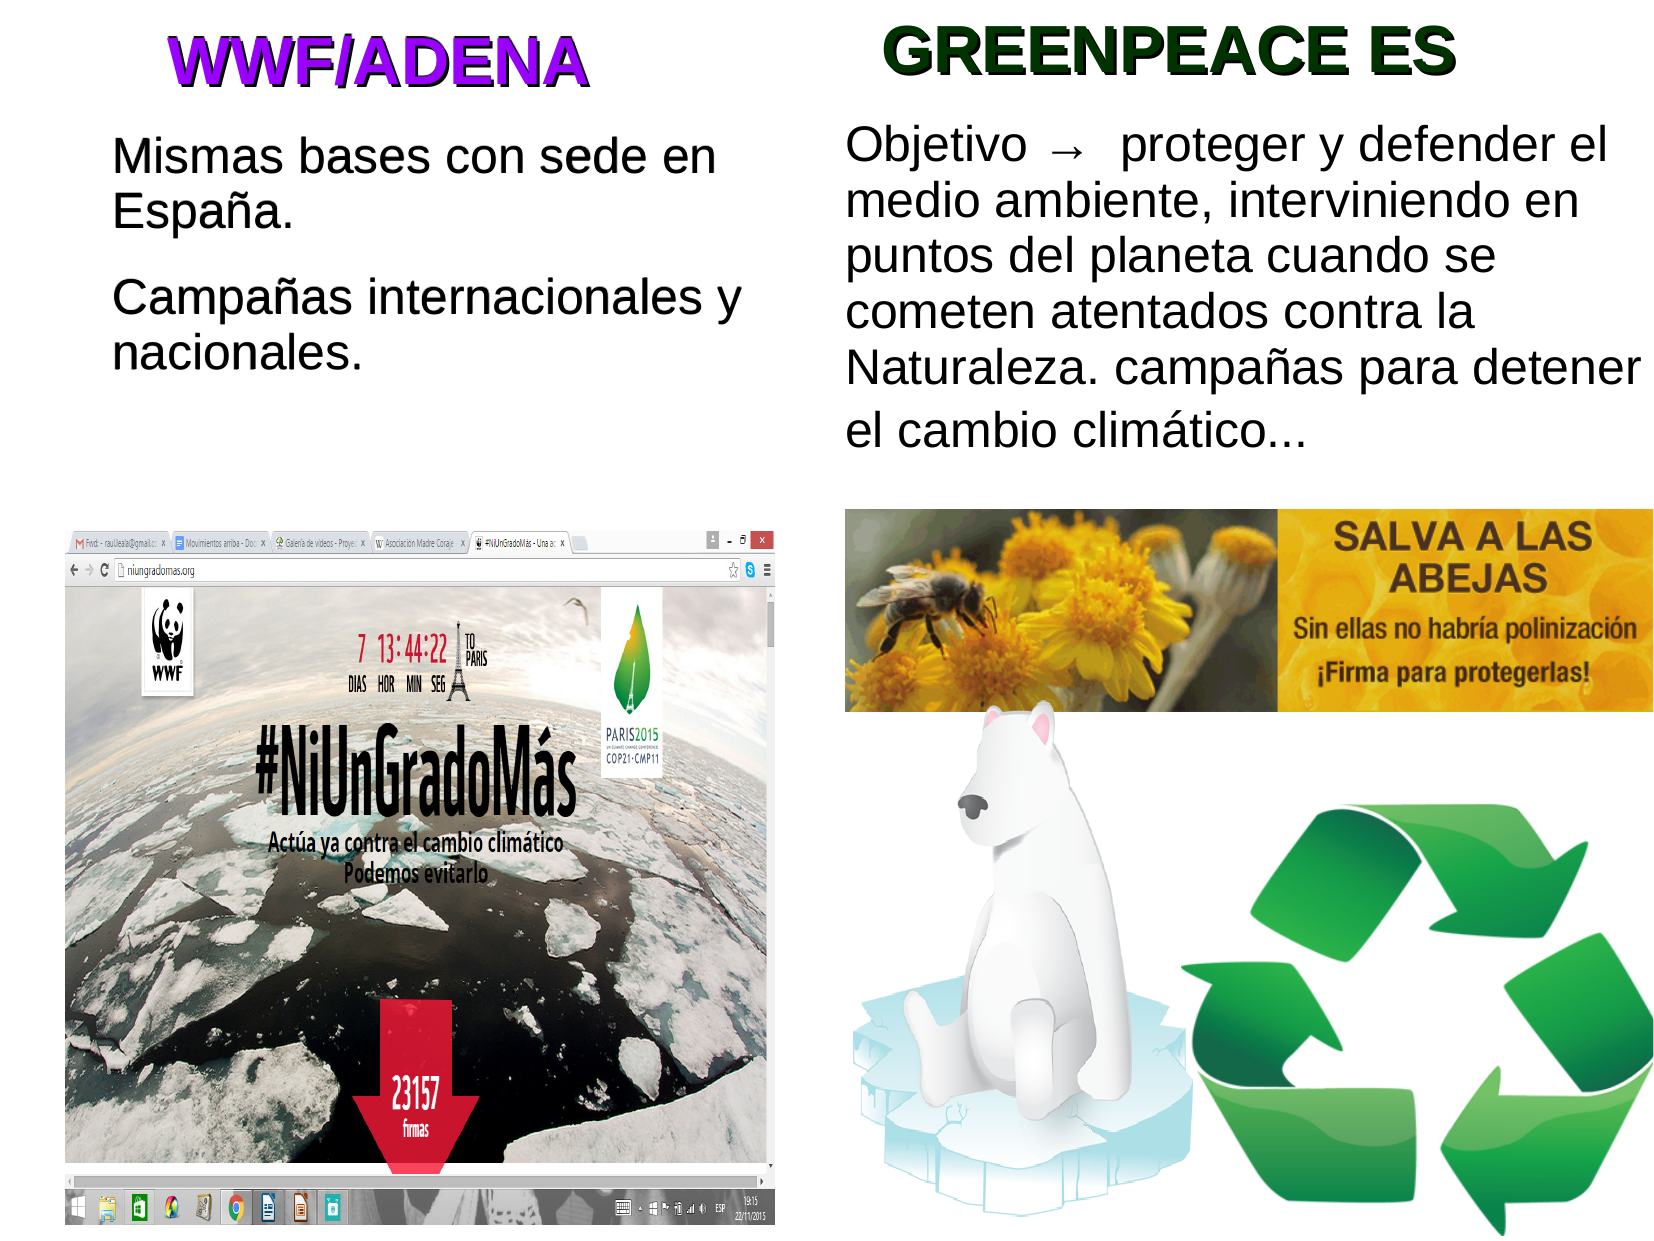

# GREENPEACE ES
Objetivo → proteger y defender el medio ambiente, interviniendo en puntos del planeta cuando se cometen atentados contra la Naturaleza. campañas para detener el cambio climático...
 WWF/ADENA
Mismas bases con sede en España.
Campañas internacionales y nacionales.